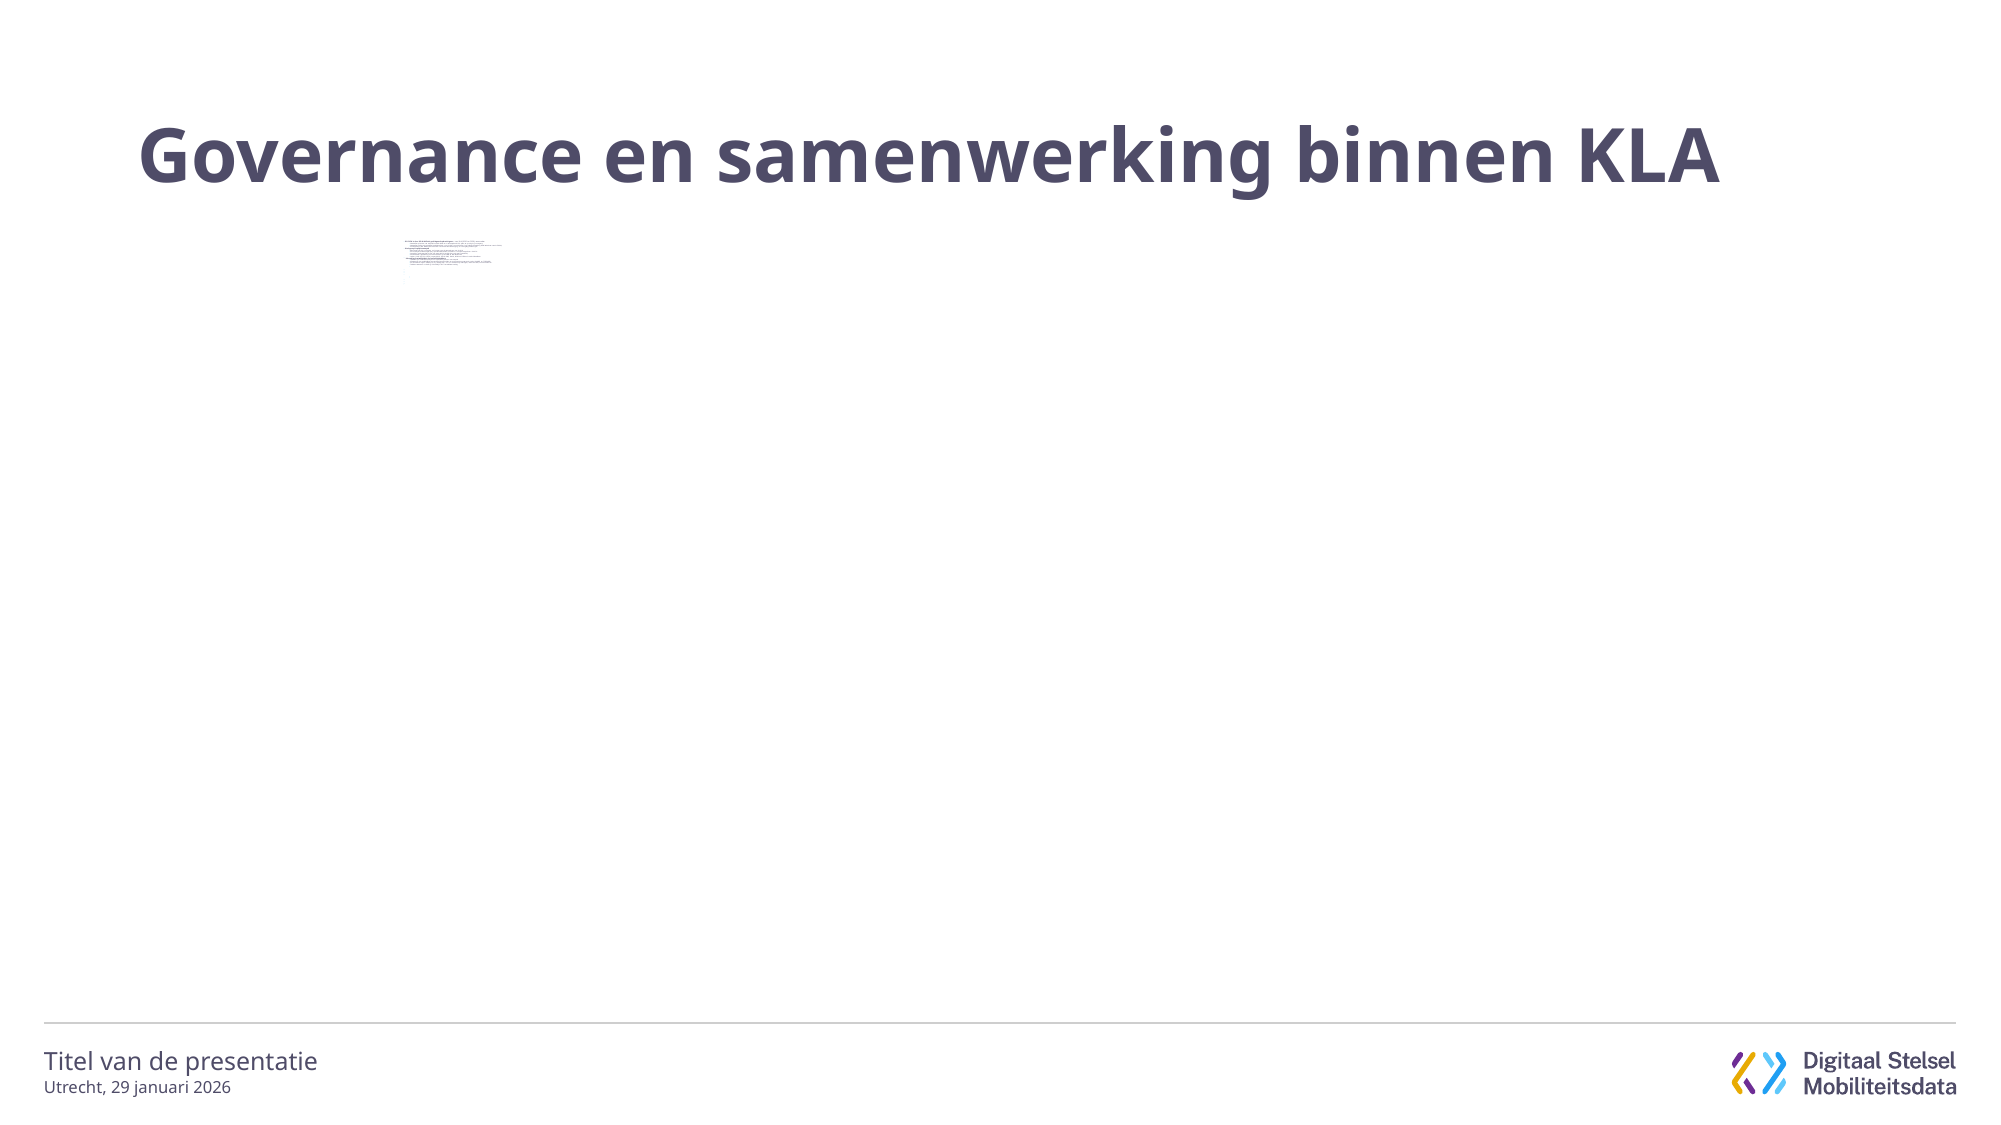

# Governance en samenwerking binnen KLA
DO DSM is door BO Mobiliteit gedelegeerd opdrachtgever voor KLA (2026 tm 2028), waaronder:
Vaststellen plannen van aanpak bouwblokken en overkoepelend KLA plan en opvolging voortgang
Vaststellen nader uit te werken kwaliteitseisen voor de KLA (vooruitlopend op nadere uitwerking kwaliteitseisen vanuit EU/NL)
Voorbereiding BO Mobiliteit besluiten tav structurele bekostiging en voortgangsmeldingen
Werkgroep Koplopersaanpak
Monitoren van de voortgang en borgen van de samenhang van de KLA
Inhoudelijke uitwerkingen (bijv pva bouwblokken) worden in concept besproken n de KLA
Opstellen overkoepelend plan van aanpak KLA (mede obv pva’s per bouwblok)
Voorbereiden agendering en besluitvorming DO DSM en BO Mobiliteit
Leden: VNG, G4, IPO, (UvW is agendalid), IenW, RWS, DOVA, NDW en NTM en bouwbloktrekkers
 Uitwerking bouwblokken olv bouwbloktrekkers
Trekkers zijn verantwoordelijk voor opstellen plannen van aanpak
Afstemmen van raakvlakken met andere bouwblokken en projecten/programma’s (zoals ARAMIS en TISGRADE)
Per bouwblok eigen werkwijze, bijv werkgroep – en iov community managers, tactische tafel, bronhouders etc.
Trekkers stemmen onderling inhoudelijk af in het trekkersoverleg
Titel van de presentatie
Utrecht, 29 januari 2026